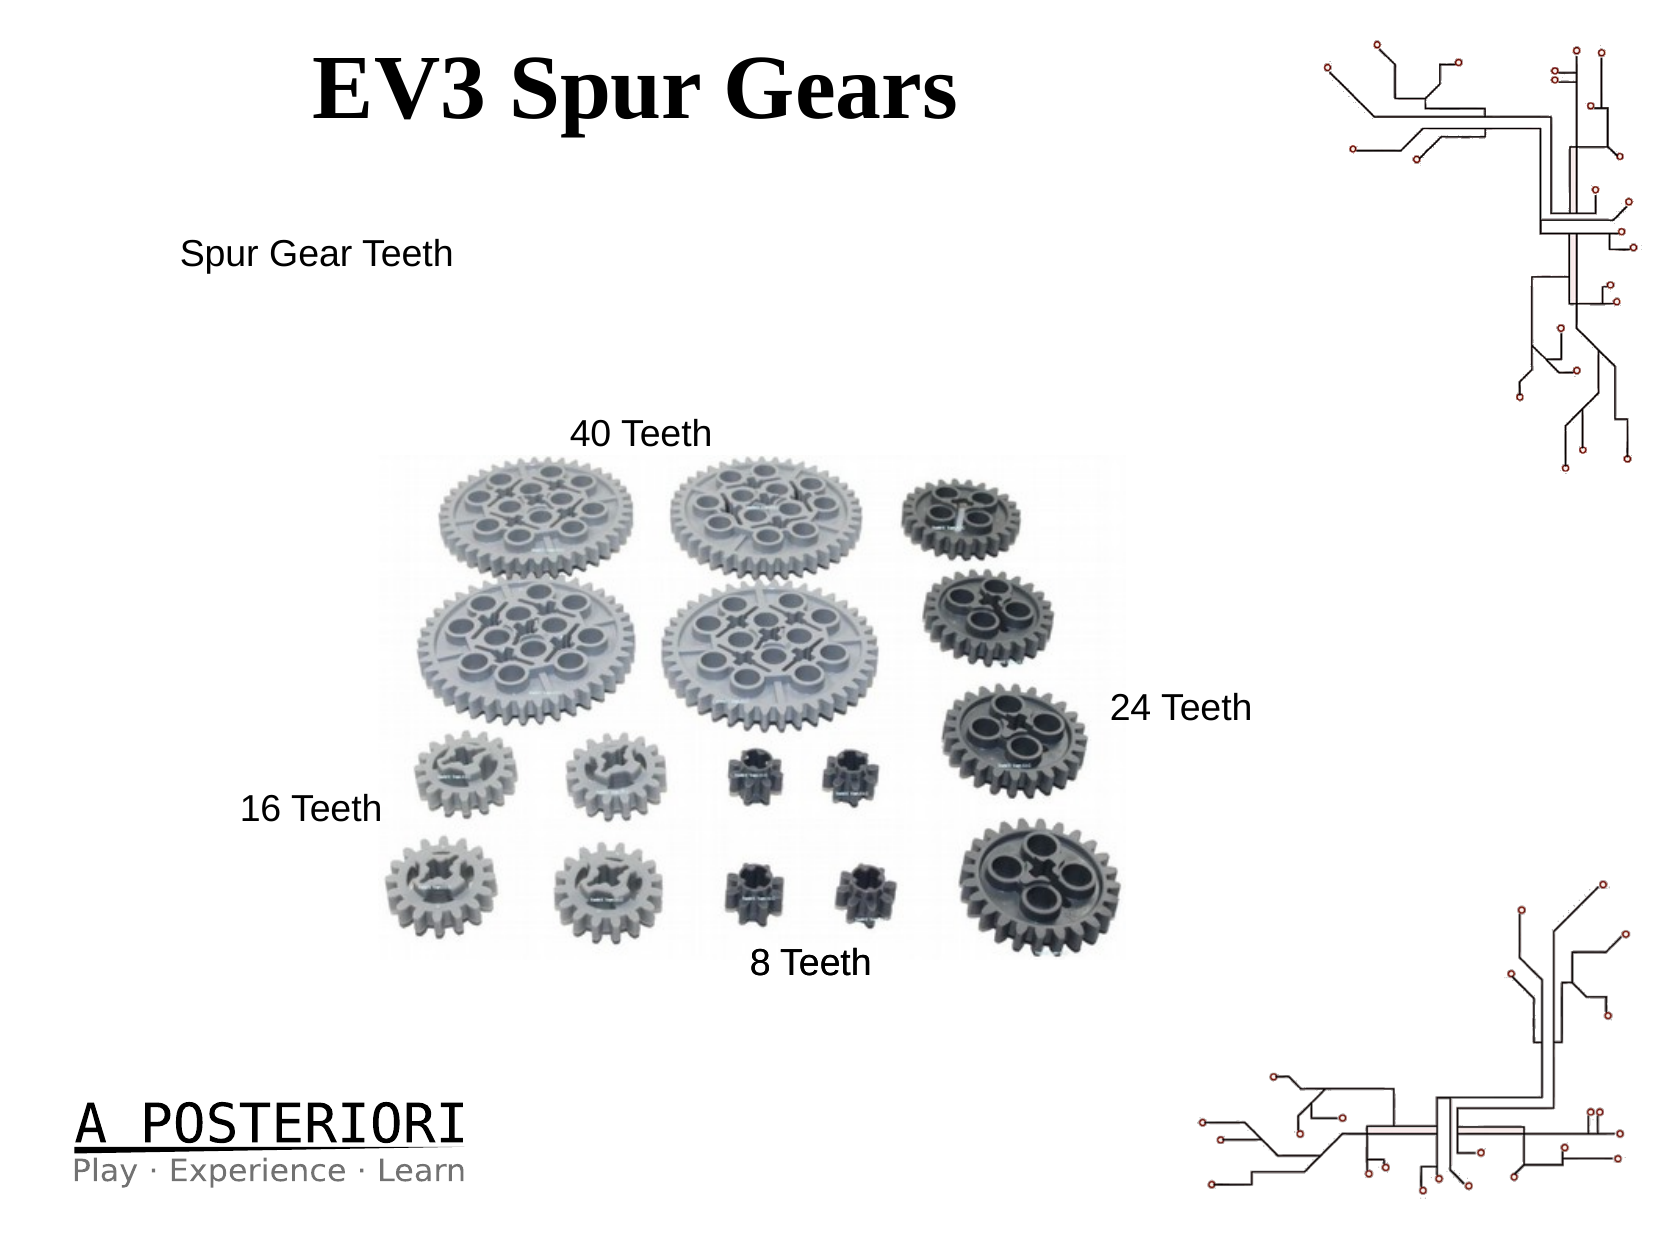

# EV3 Spur Gears
Spur Gear Teeth
40 Teeth
24 Teeth
16 Teeth
8 Teeth
8 Teeth